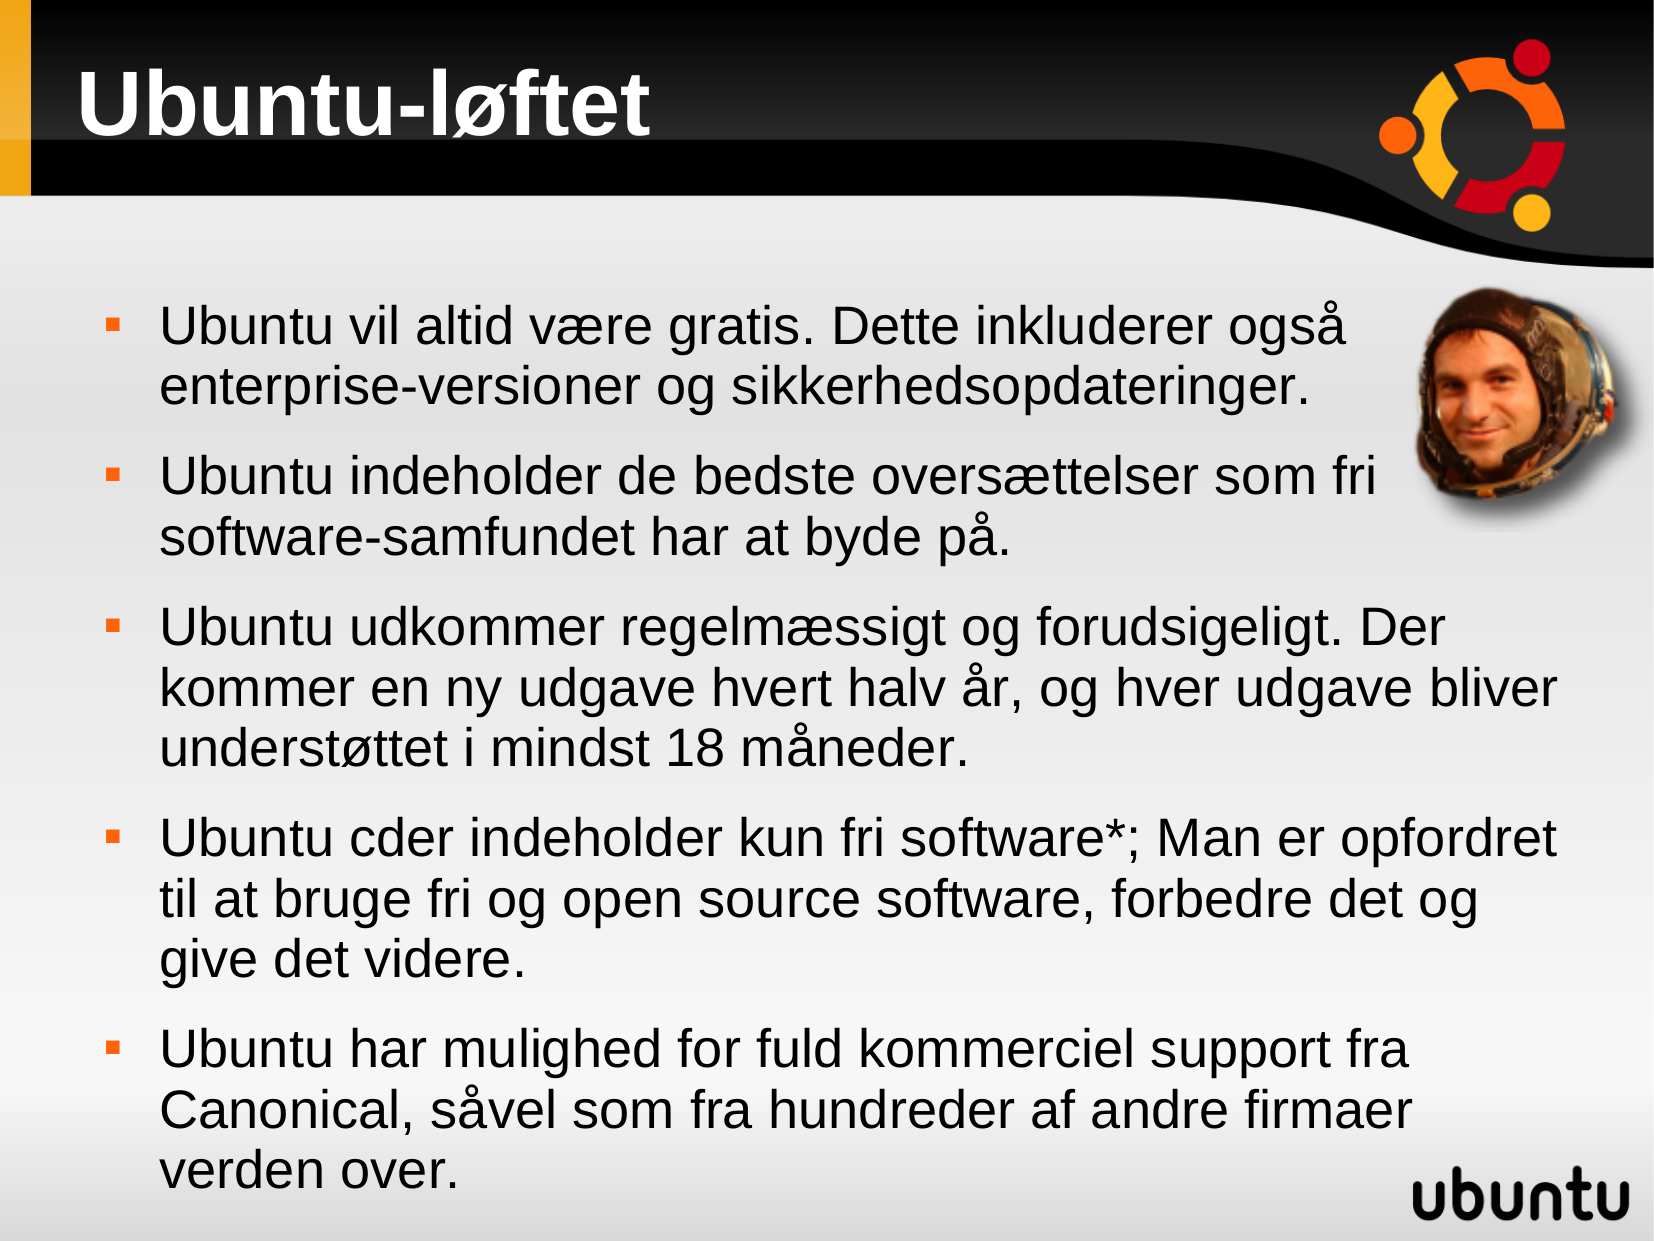

# Ubuntu-løftet
Ubuntu vil altid være gratis. Dette inkluderer også enterprise-versioner og sikkerhedsopdateringer.
Ubuntu indeholder de bedste oversættelser som fri software-samfundet har at byde på.
Ubuntu udkommer regelmæssigt og forudsigeligt. Der kommer en ny udgave hvert halv år, og hver udgave bliver understøttet i mindst 18 måneder.
Ubuntu cder indeholder kun fri software*; Man er opfordret til at bruge fri og open source software, forbedre det og give det videre.
Ubuntu har mulighed for fuld kommerciel support fra Canonical, såvel som fra hundreder af andre firmaer verden over.